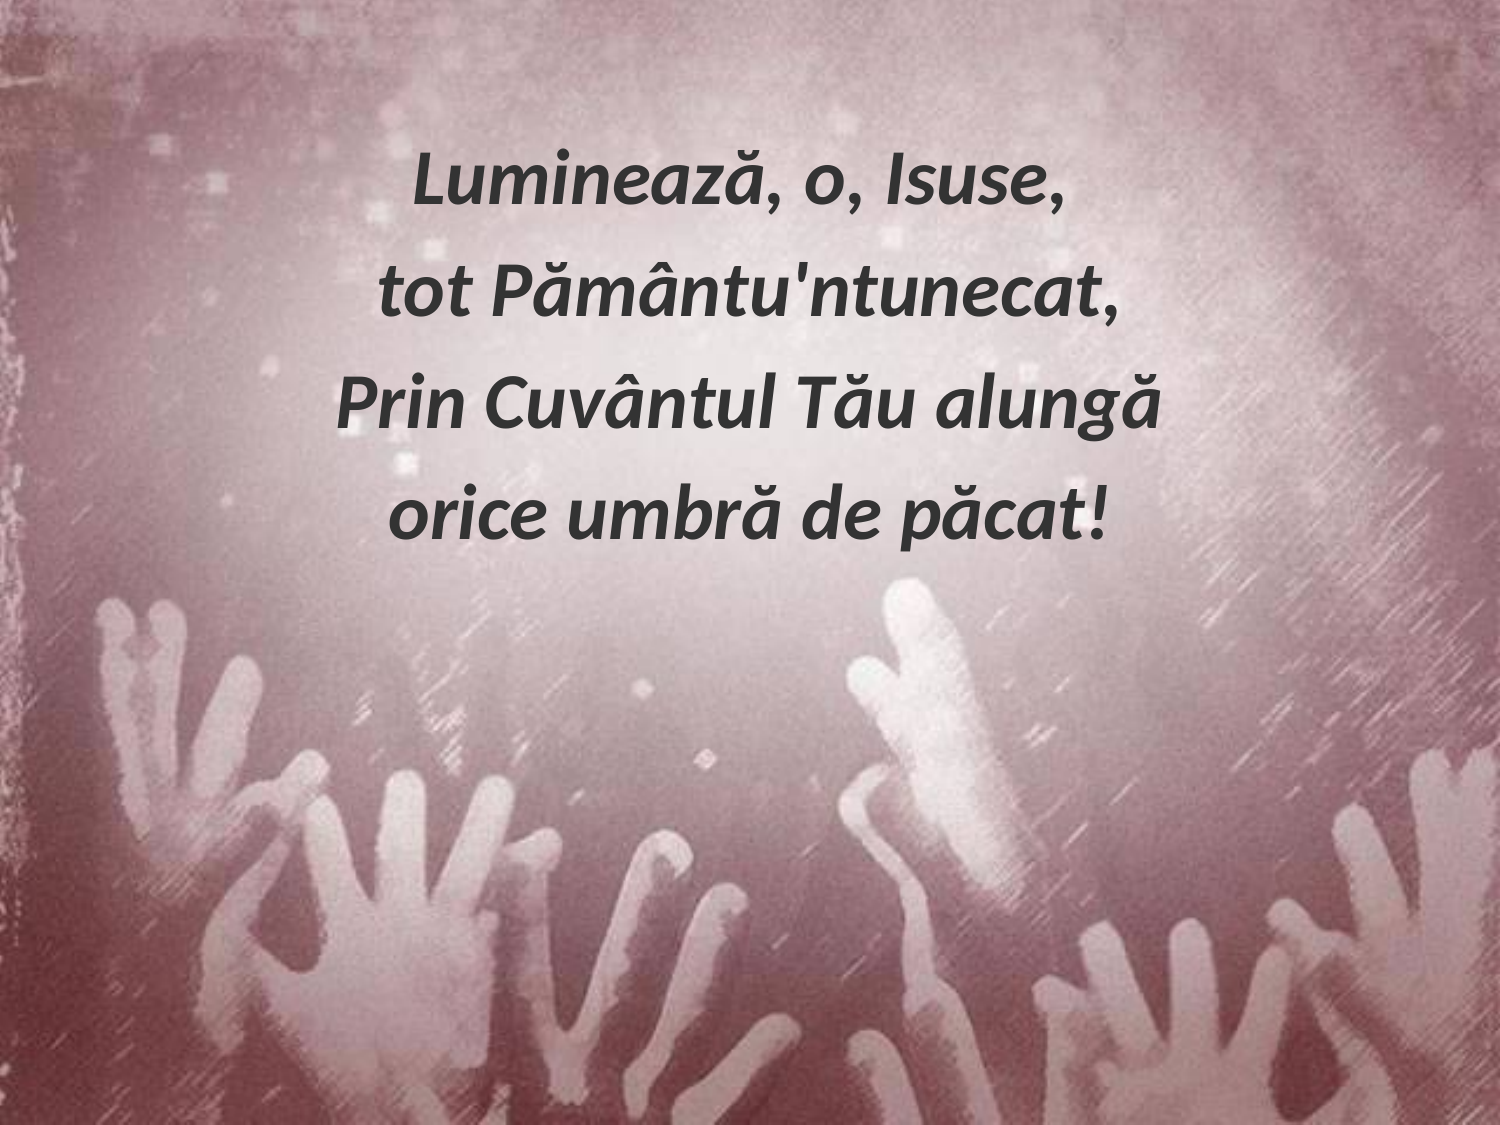

Luminează, o, Isuse,
tot Pământu'ntunecat,
Prin Cuvântul Tău alungă
orice umbră de păcat!